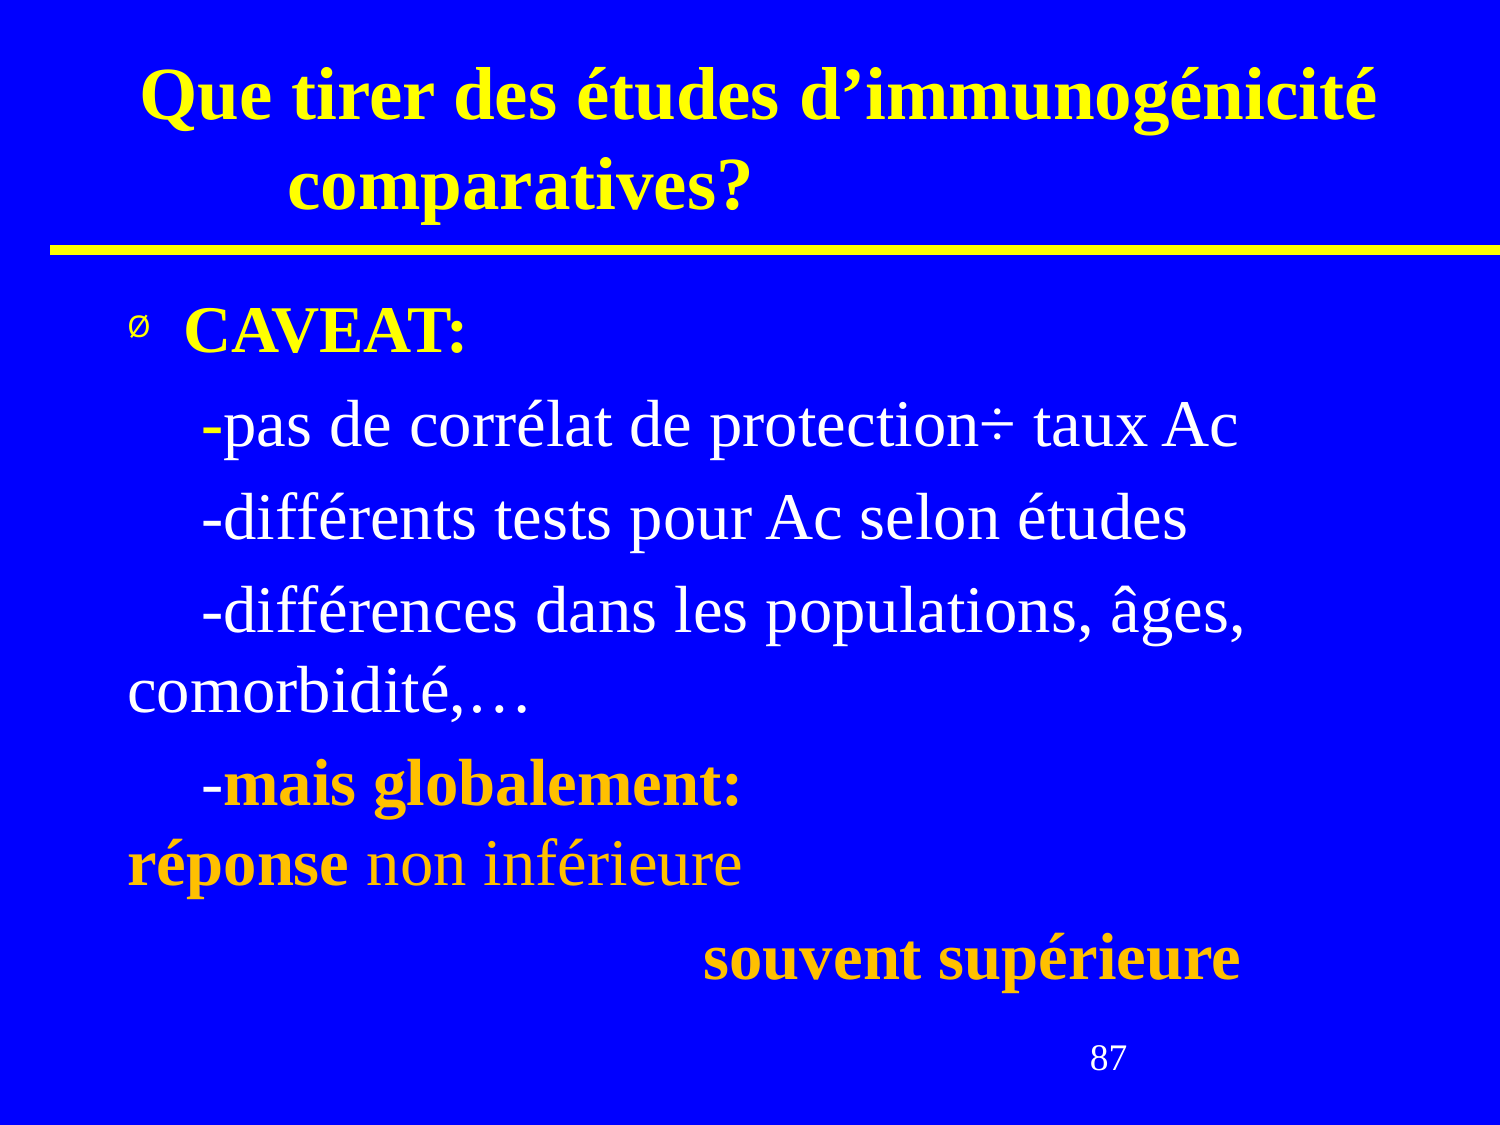

# Que tirer des études d’immunogénicité 		comparatives?
CAVEAT:
	-pas de corrélat de protection÷ taux Ac
	-différents tests pour Ac selon études
	-différences dans les populations, âges, 	comorbidité,…
	-mais globalement:							 réponse non inférieure
	 souvent supérieure